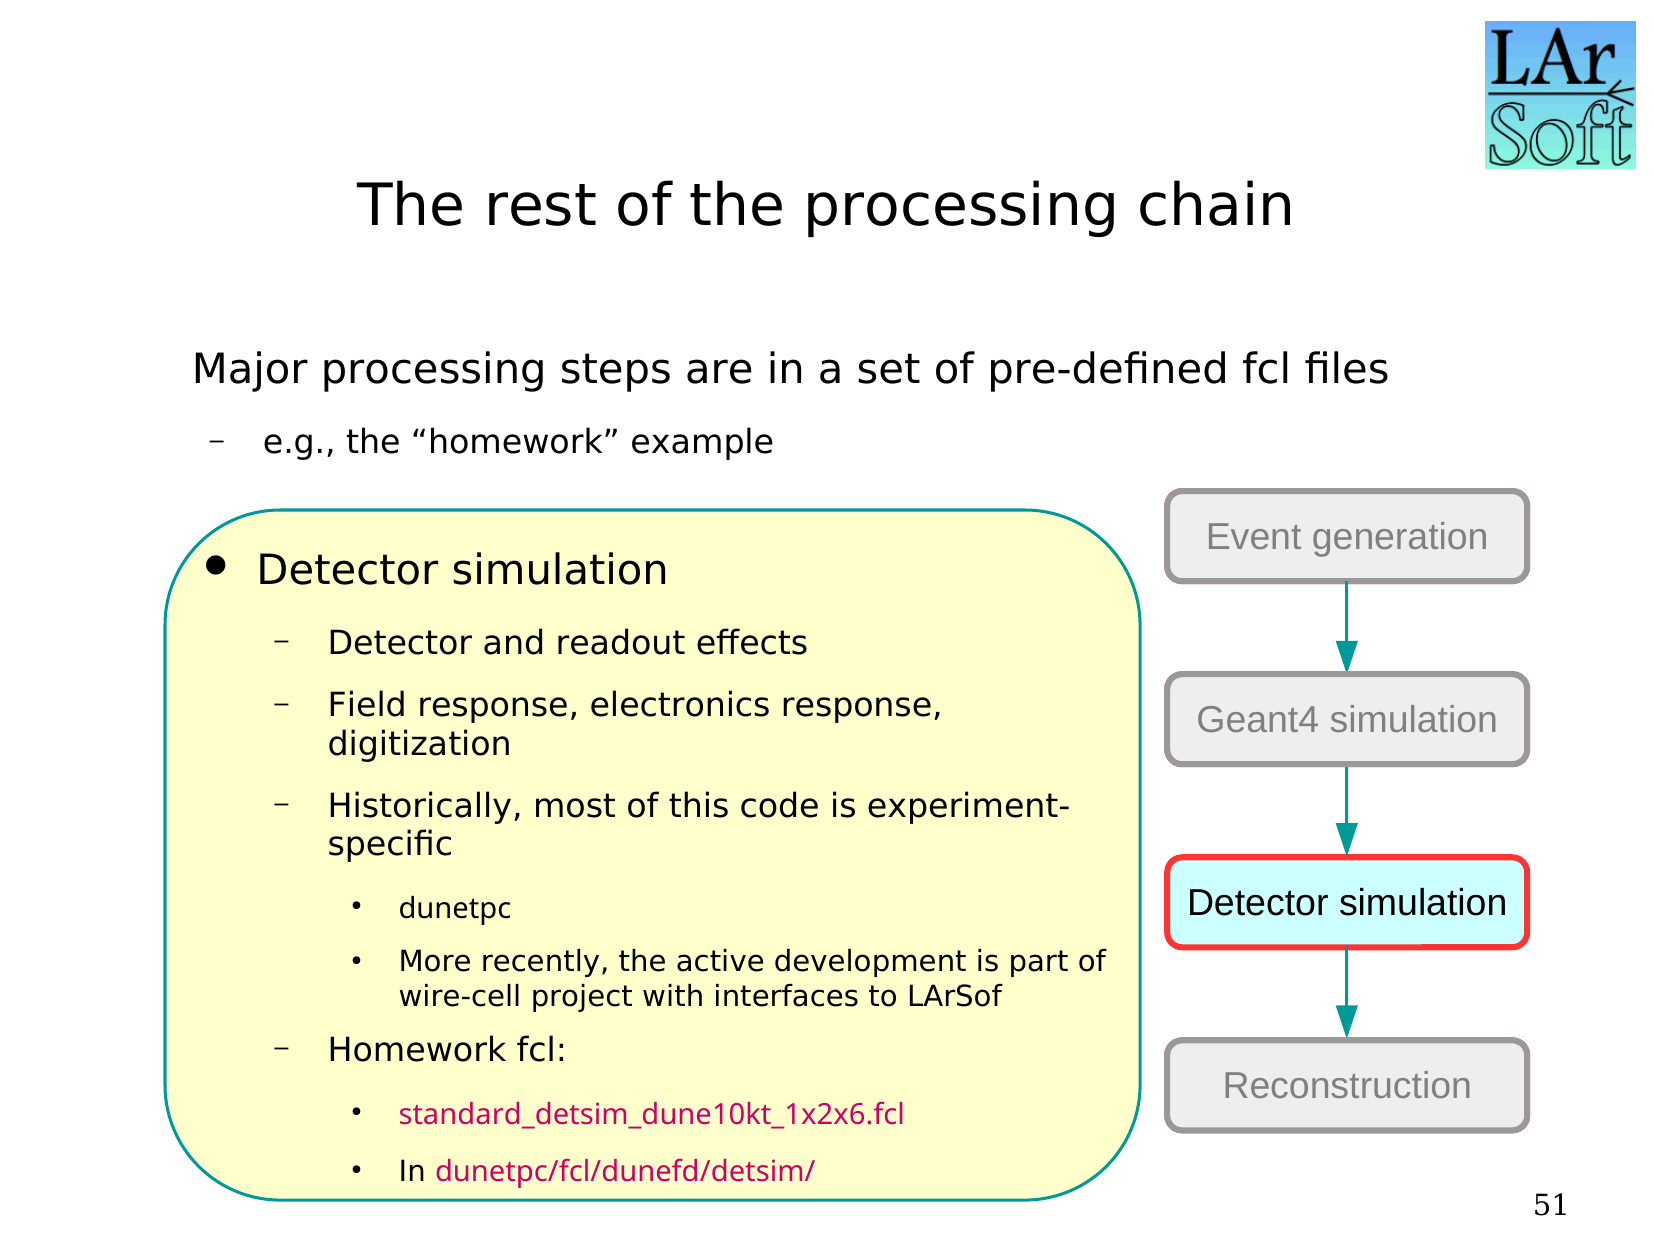

# The rest of the processing chain
Major processing steps are in a set of pre-defined fcl files
e.g., the “homework” example
Event generation
Event generation
Detector simulation
Detector and readout effects
Field response, electronics response, digitization
Historically, most of this code is experiment-specific
dunetpc
More recently, the active development is part of wire-cell project with interfaces to LArSof
Homework fcl:
standard_detsim_dune10kt_1x2x6.fcl
In dunetpc/fcl/dunefd/detsim/
Geant4 simulation
Geant4 simulation
Detector simulation
Reconstruction
Reconstruction
51